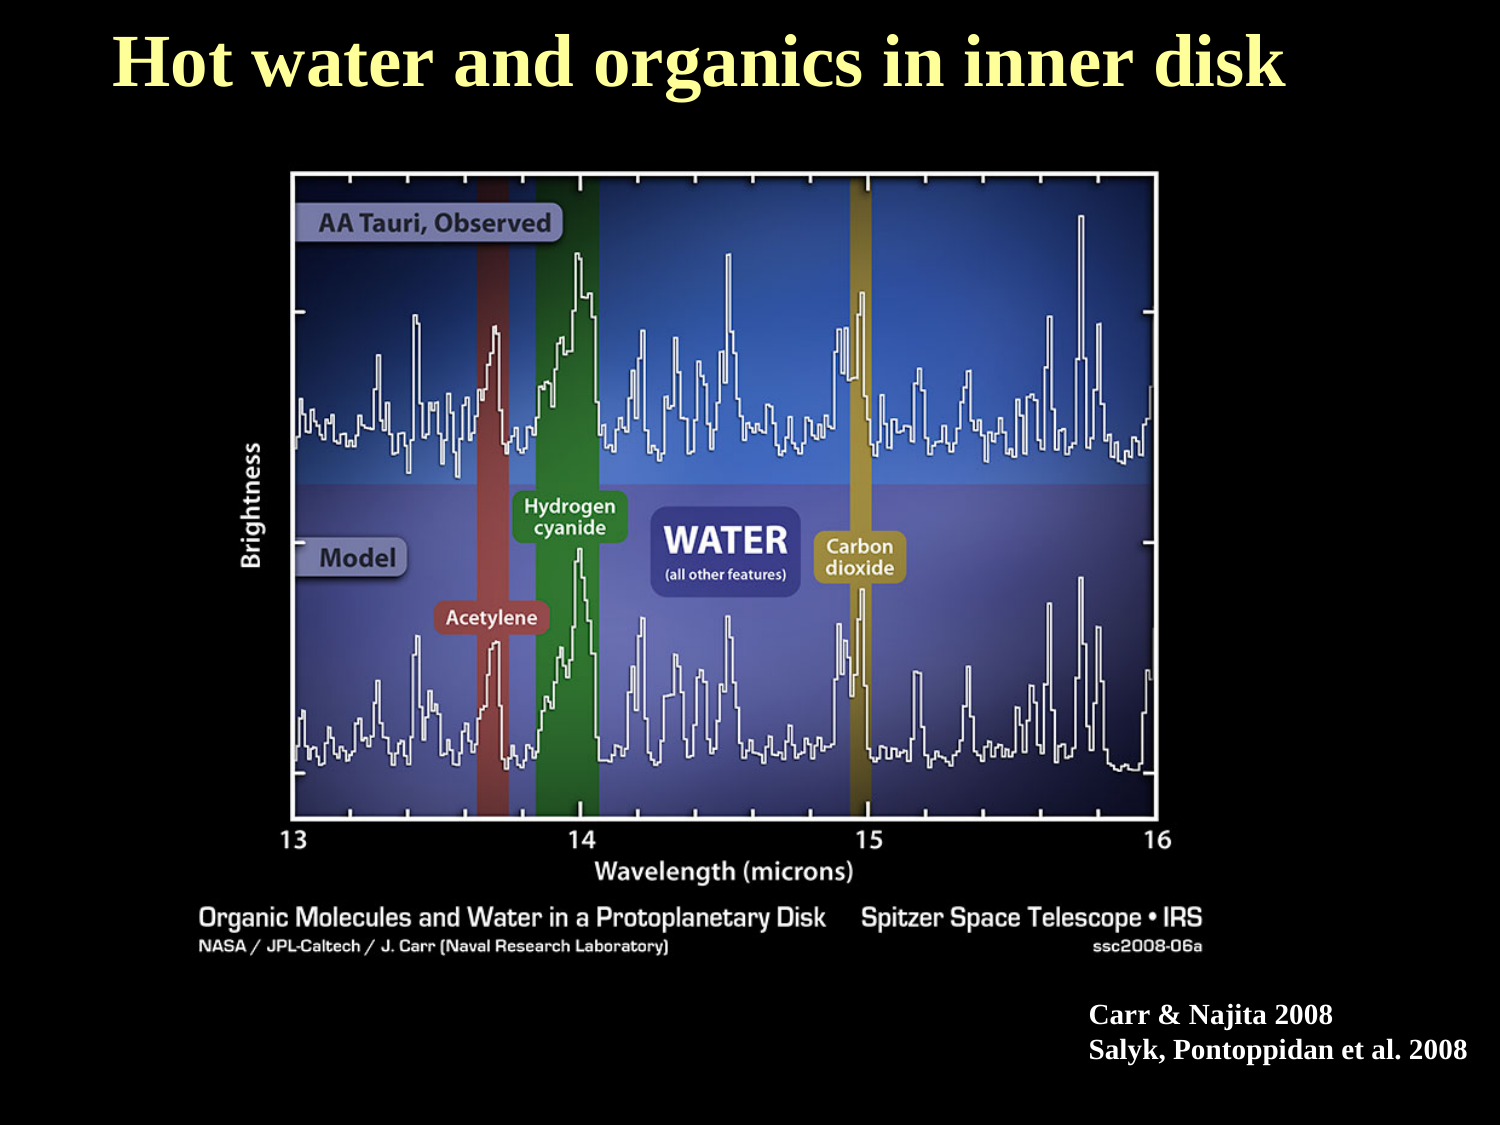

# Hot water and organics in inner disk
Carr & Najita 2008
Salyk, Pontoppidan et al. 2008